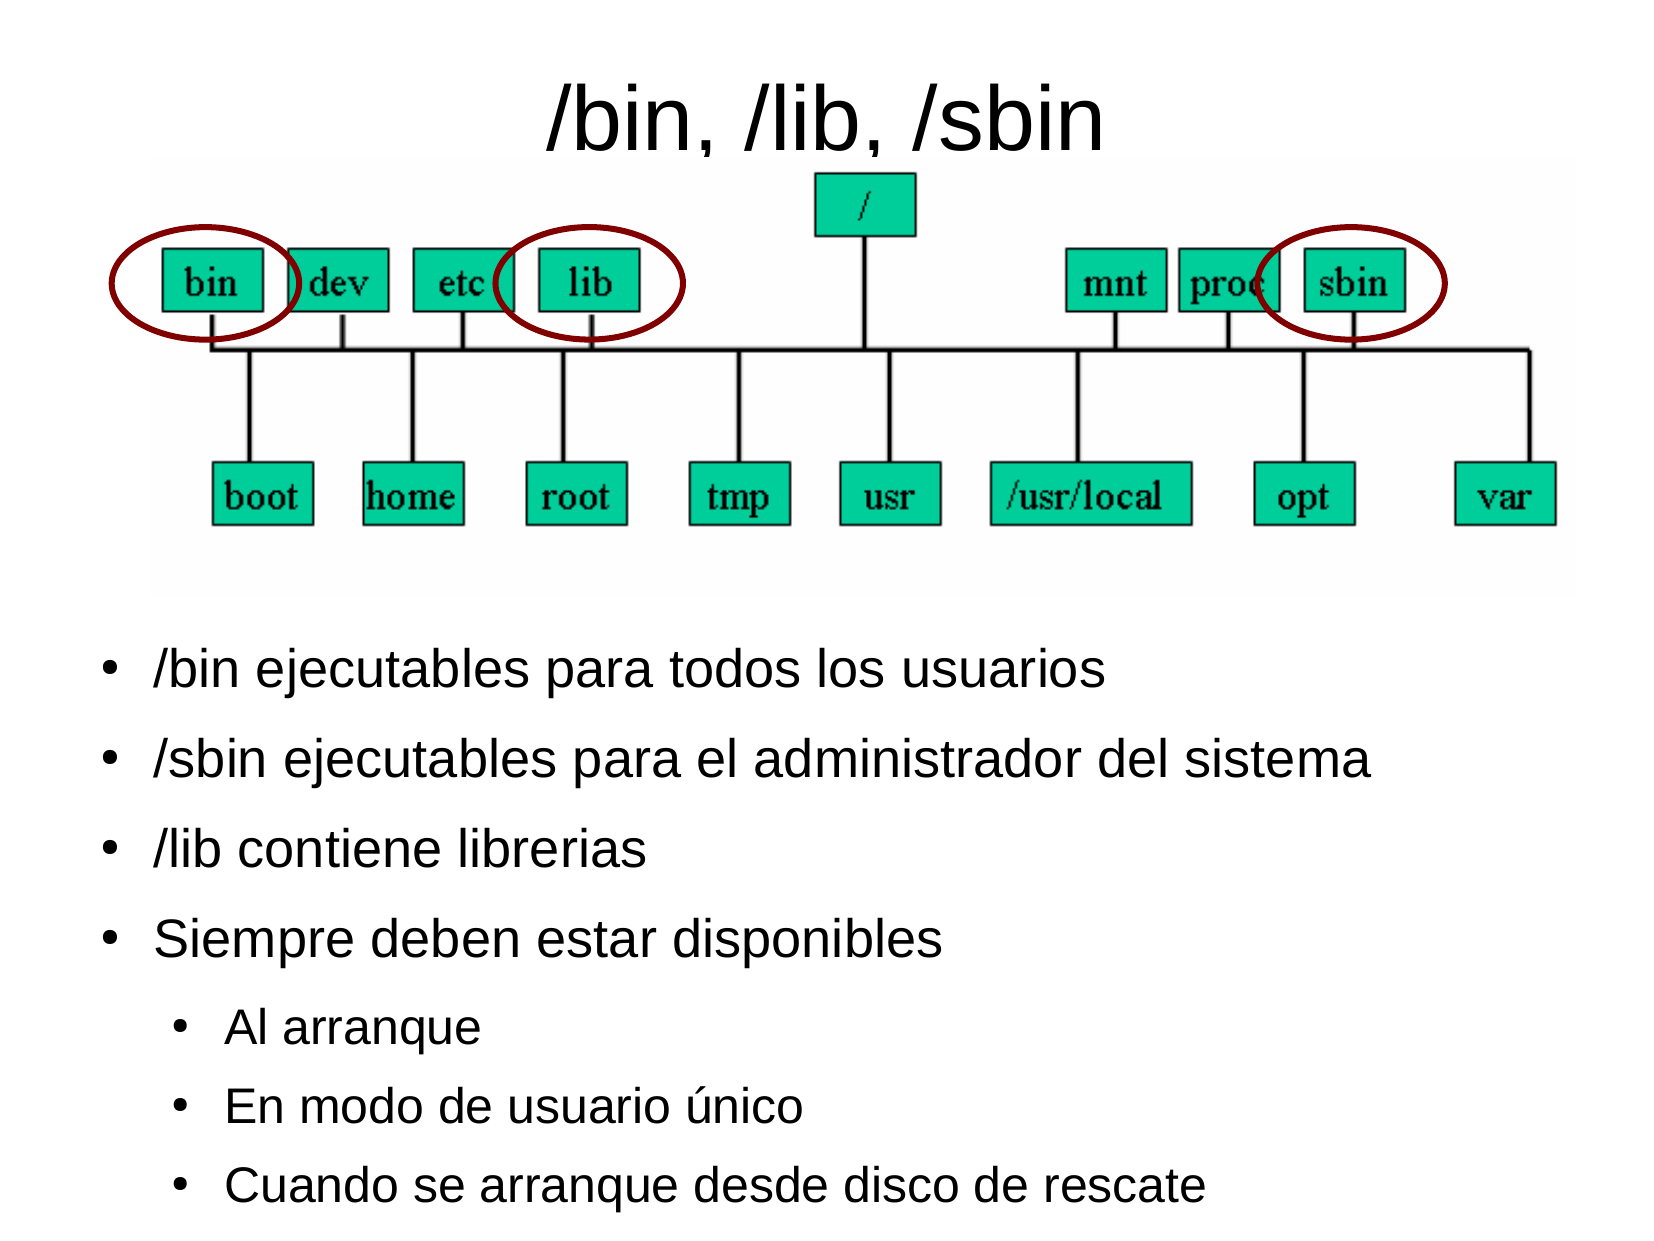

# /bin, /lib, /sbin
/bin ejecutables para todos los usuarios
/sbin ejecutables para el administrador del sistema
/lib contiene librerias
Siempre deben estar disponibles
Al arranque
En modo de usuario único
Cuando se arranque desde disco de rescate